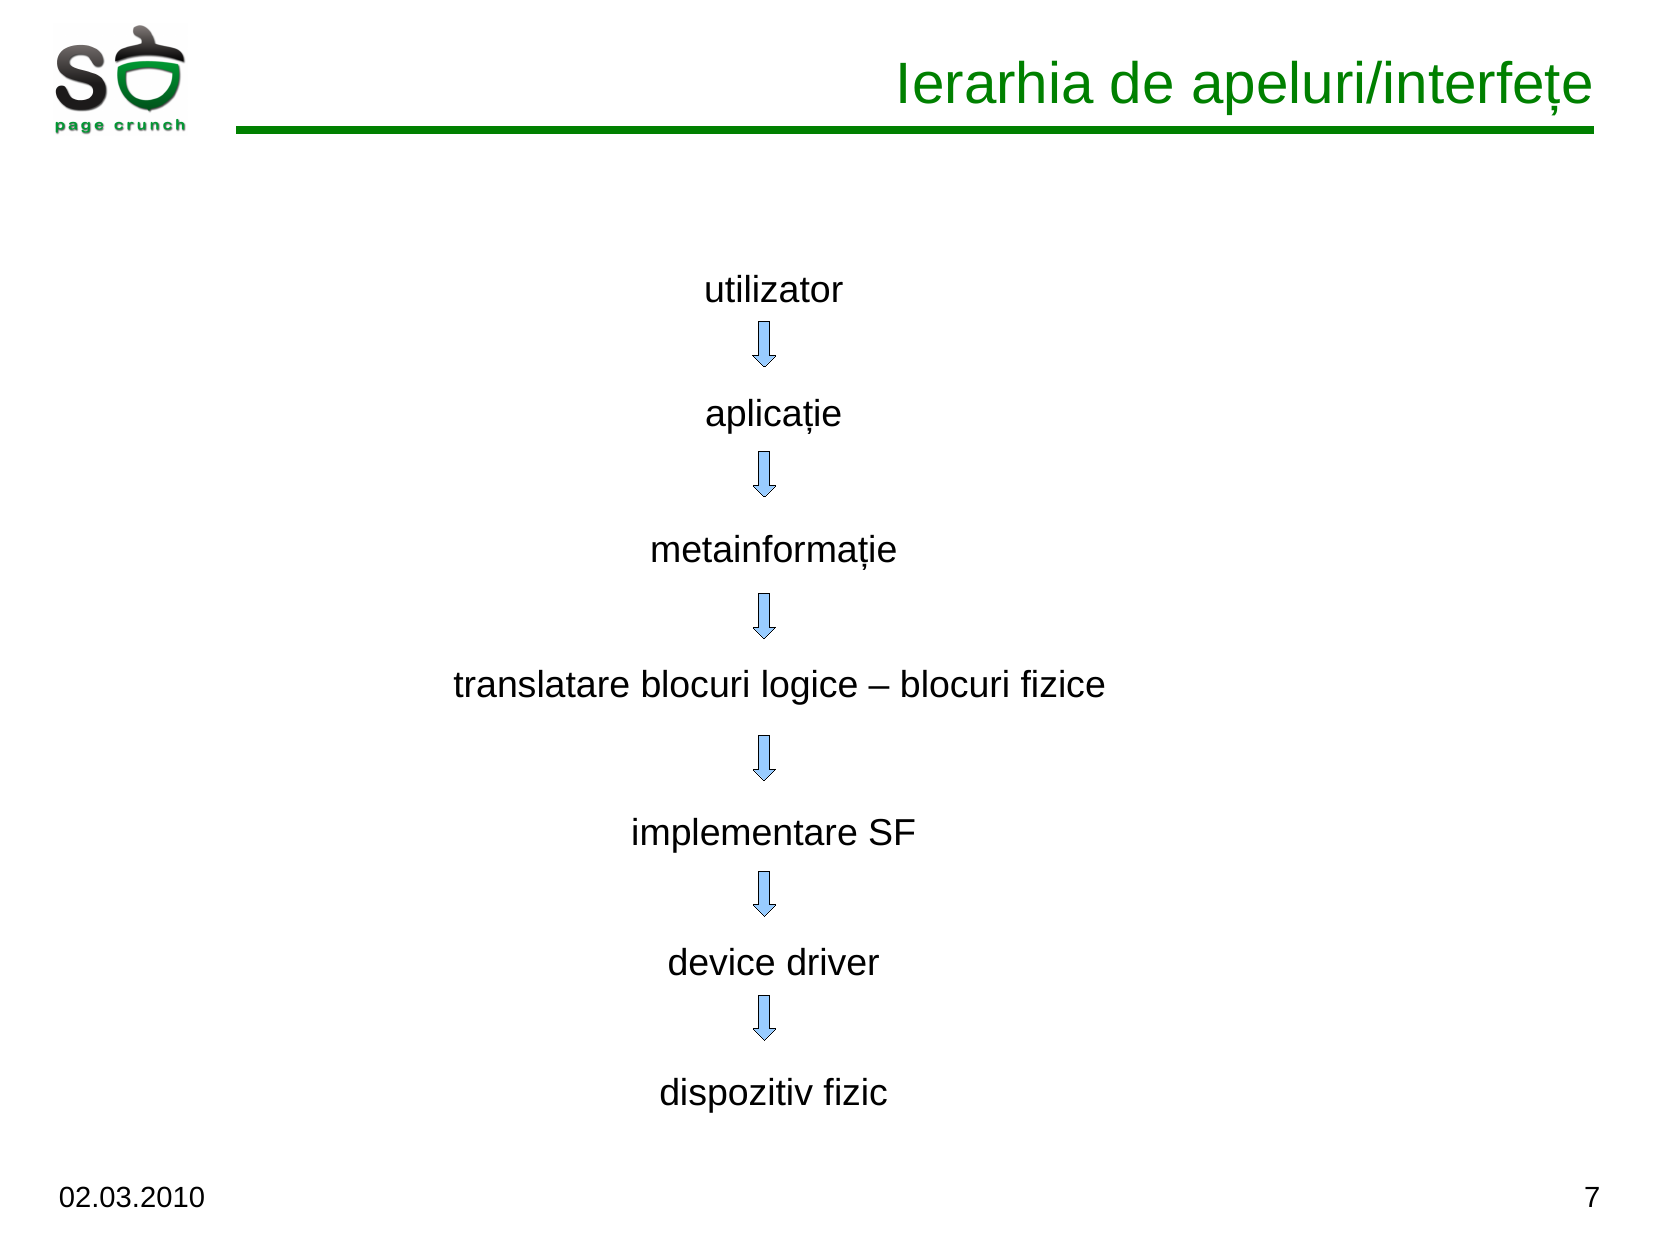

# Ierarhia de apeluri/interfețe
utilizator
aplicație
metainformație
translatare blocuri logice – blocuri fizice
implementare SF
device driver
dispozitiv fizic
02.03.2010
7